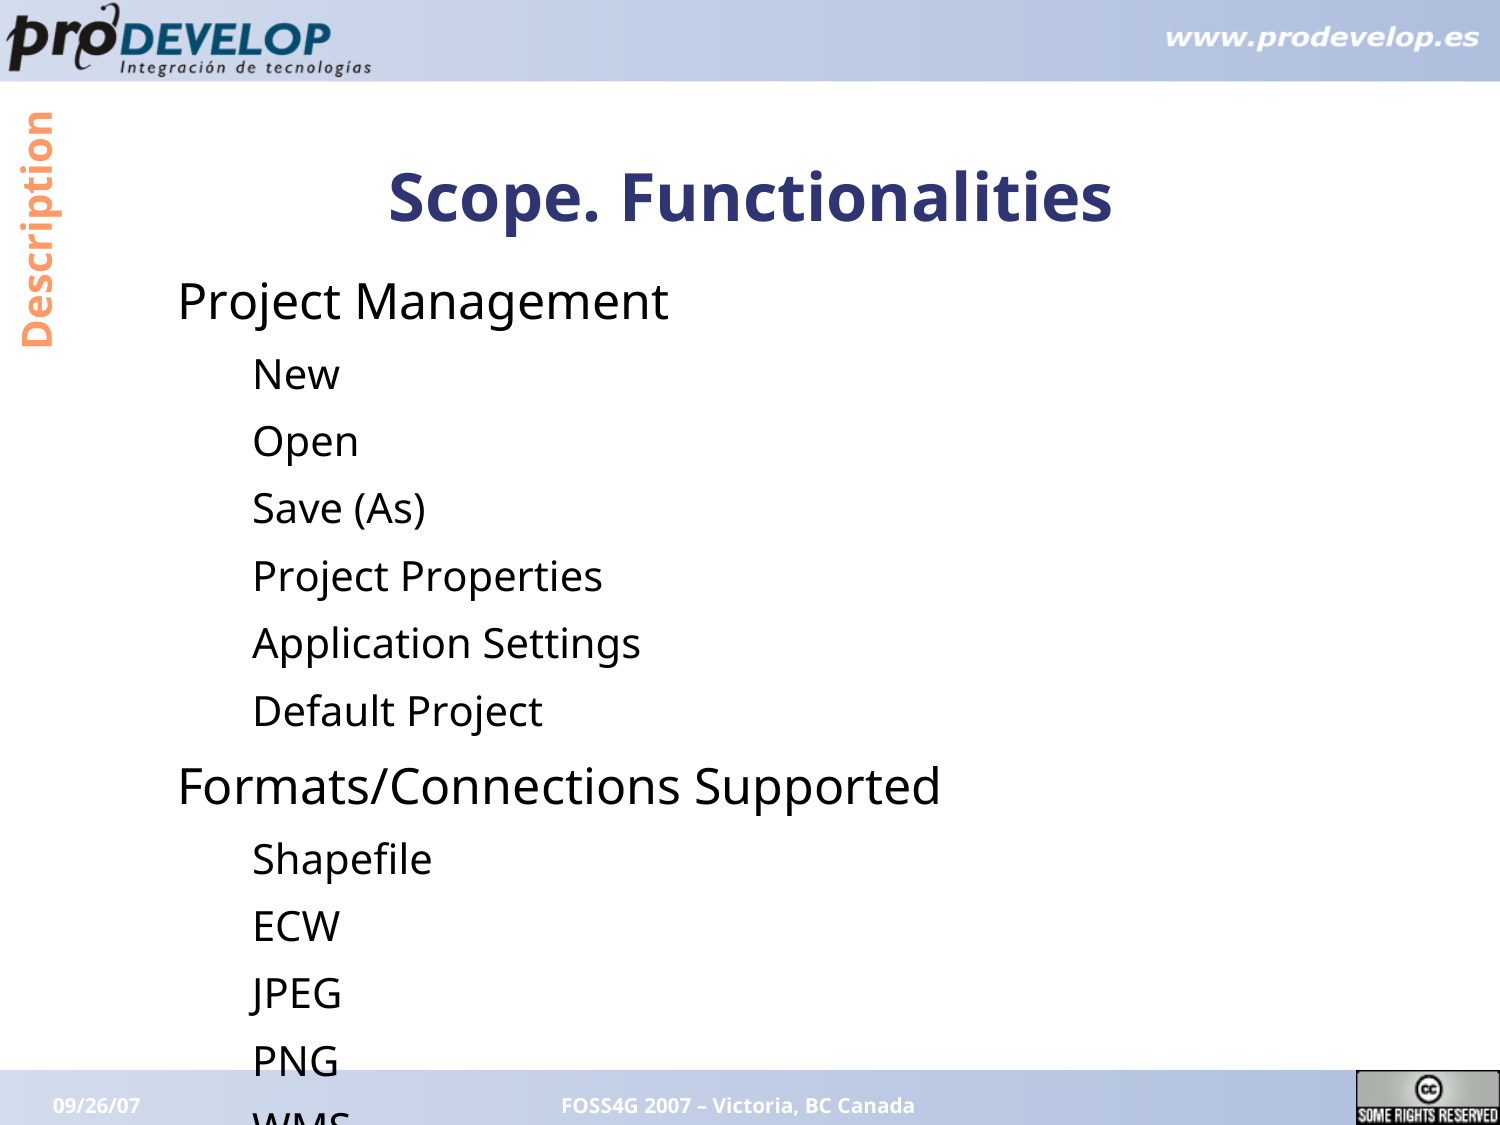

# Scope. Functionalities
Description
Project Management
New
Open
Save (As)
Project Properties
Application Settings
Default Project
Formats/Connections Supported
Shapefile
ECW
JPEG
PNG
WMS
25/10/2006
11
Plan Difusión Interna gvSIG v. 2.0